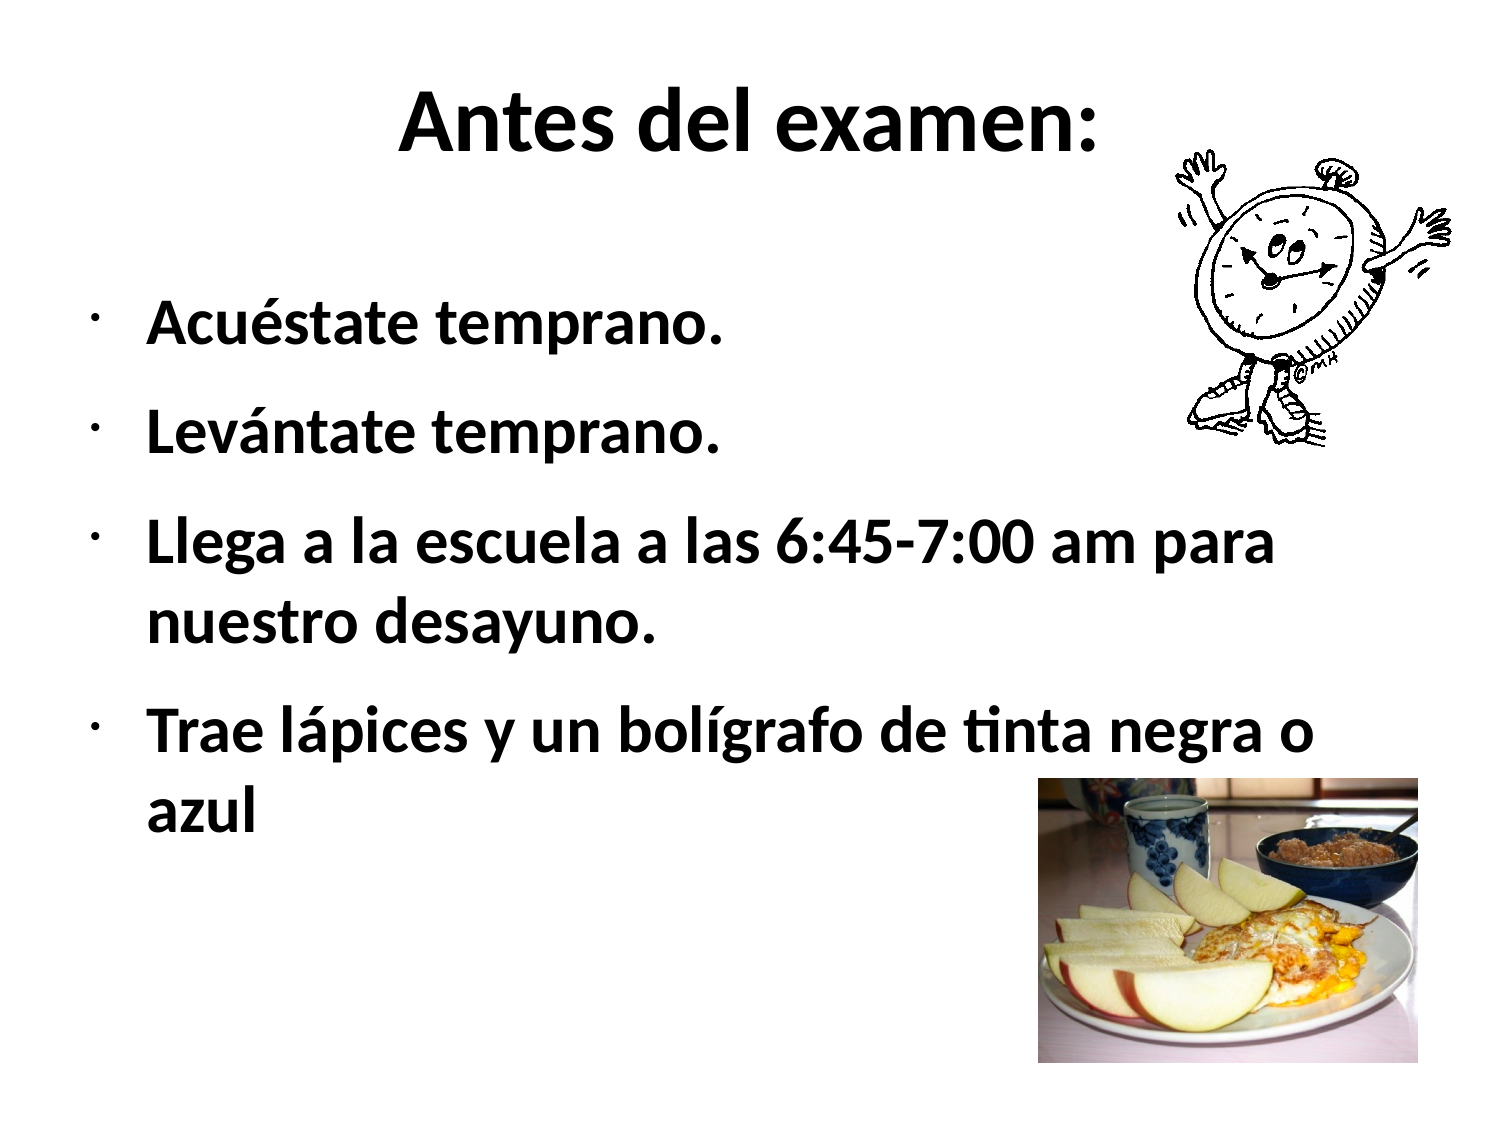

# Antes del examen:
Acuéstate temprano.
Levántate temprano.
Llega a la escuela a las 6:45-7:00 am para nuestro desayuno.
Trae lápices y un bolígrafo de tinta negra o azul